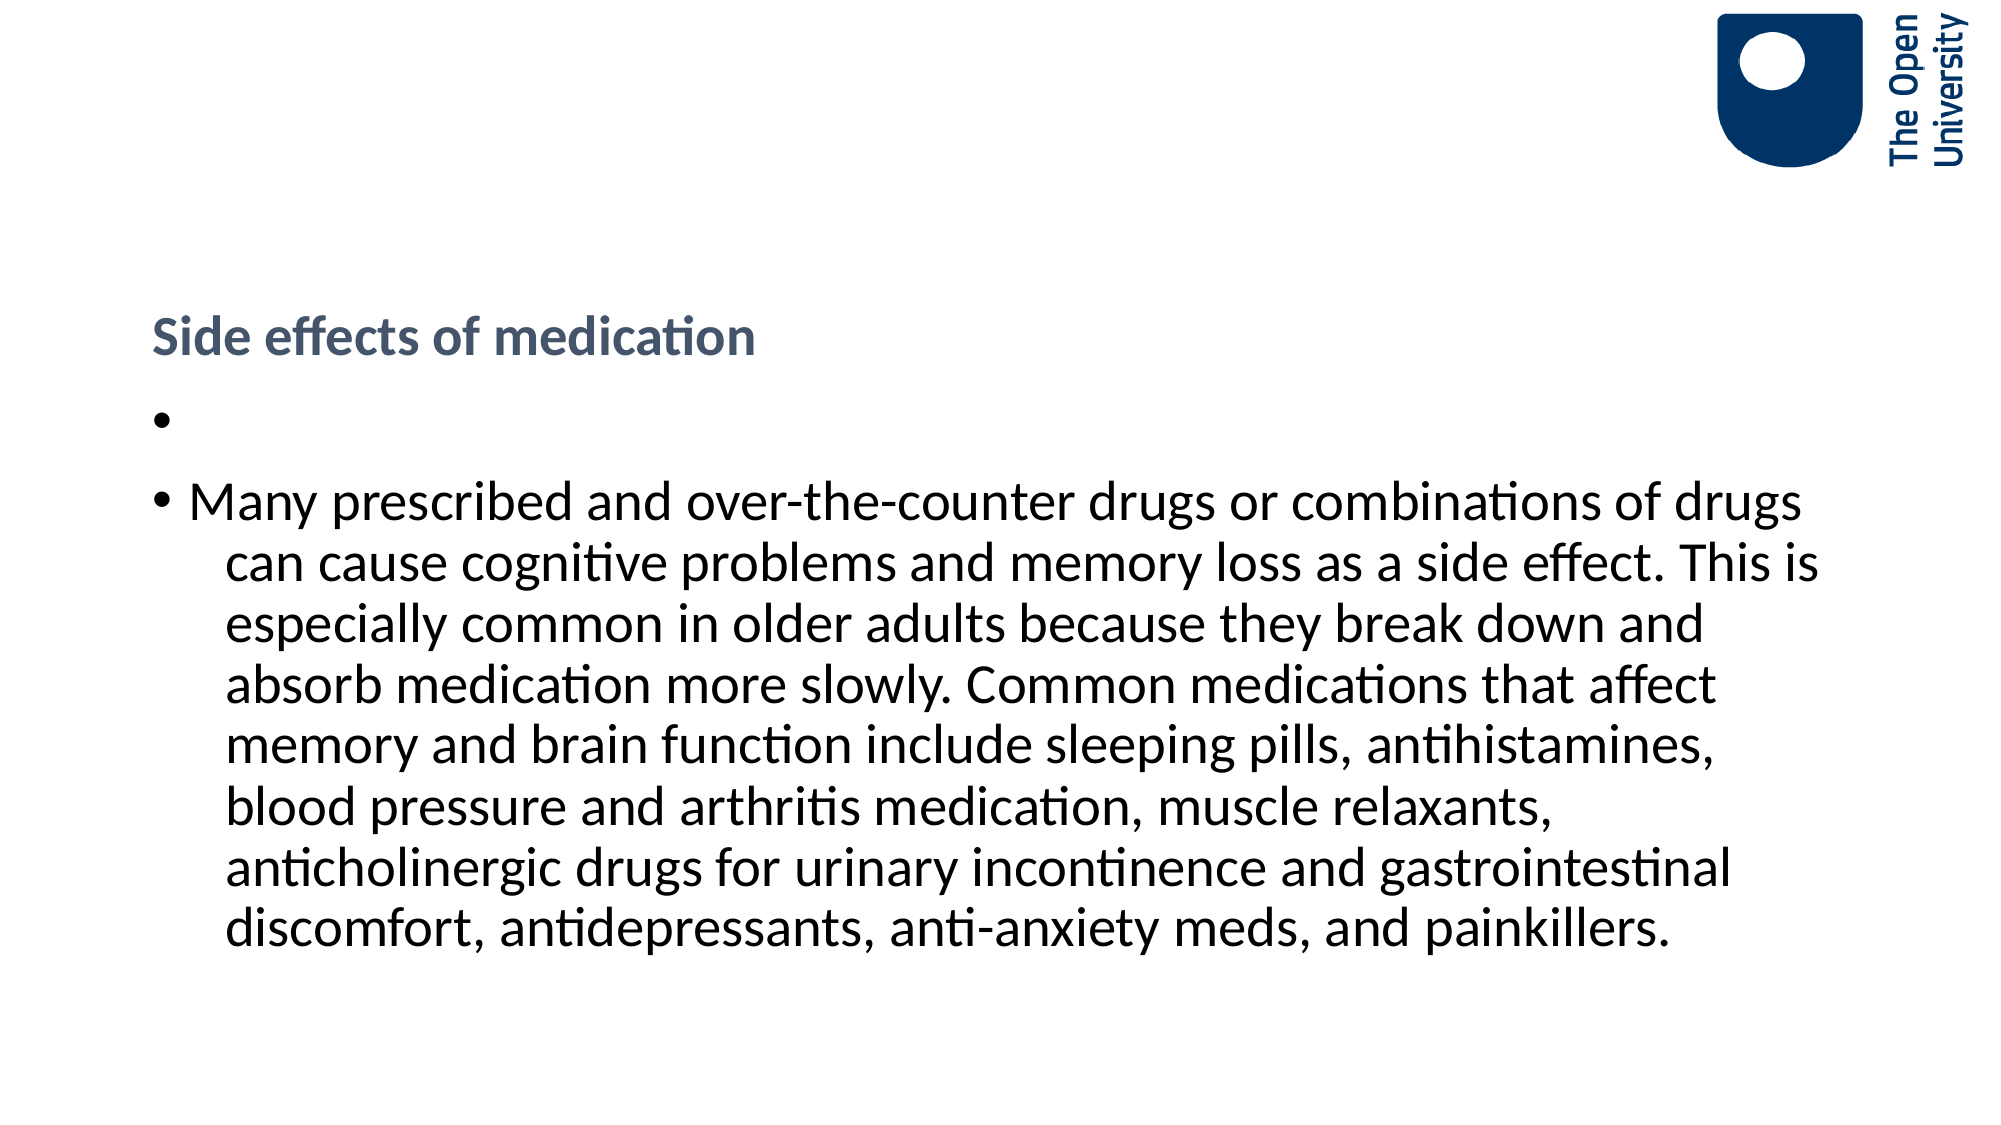

# Side effects of medication
Many prescribed and over-the-counter drugs or combinations of drugs can cause cognitive problems and memory loss as a side effect. This is especially common in older adults because they break down and absorb medication more slowly. Common medications that affect memory and brain function include sleeping pills, antihistamines, blood pressure and arthritis medication, muscle relaxants, anticholinergic drugs for urinary incontinence and gastrointestinal discomfort, antidepressants, anti-anxiety meds, and painkillers.